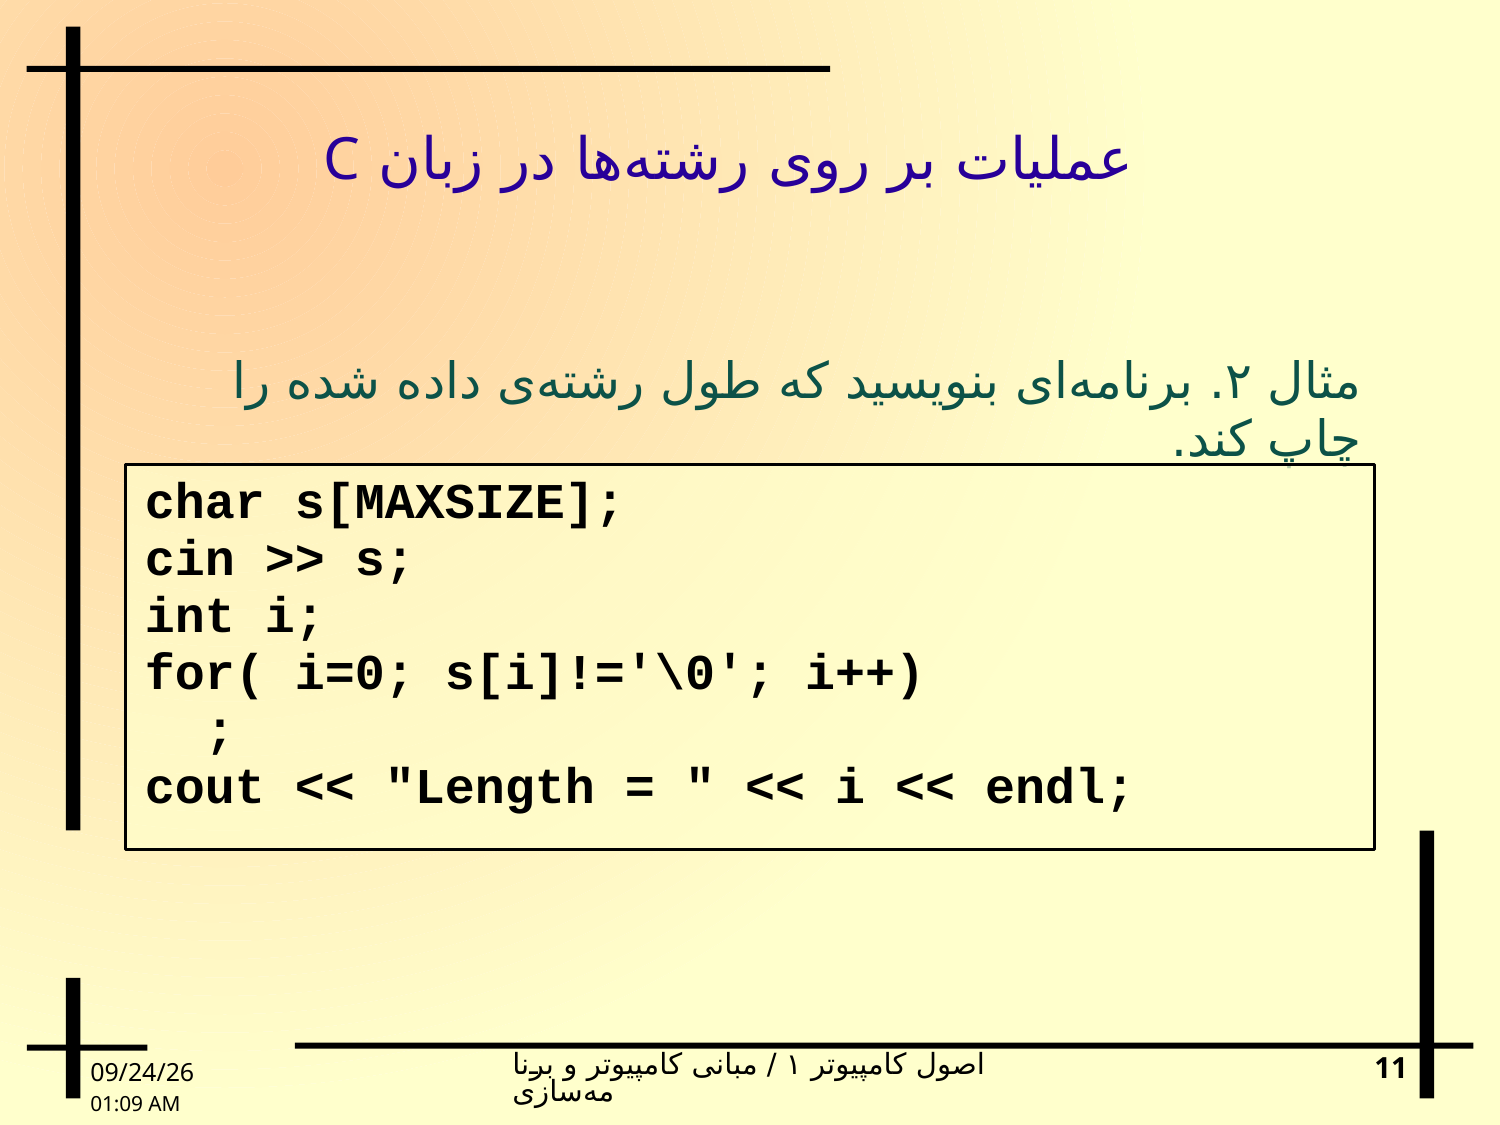

# عملیات بر روی رشته‌ها در زبان C
مثال ۲. برنامه‌ای بنویسید که طول رشته‌ی داده شده را چاپ کند.
char s[MAXSIZE];
cin >> s;
int i;
for( i=0; s[i]!='\0'; i++)
 ;
cout << "Length = " << i << endl;
اصول کامپیوتر ۱ / مبانی کامپیوتر و برنامه‌سازی
11